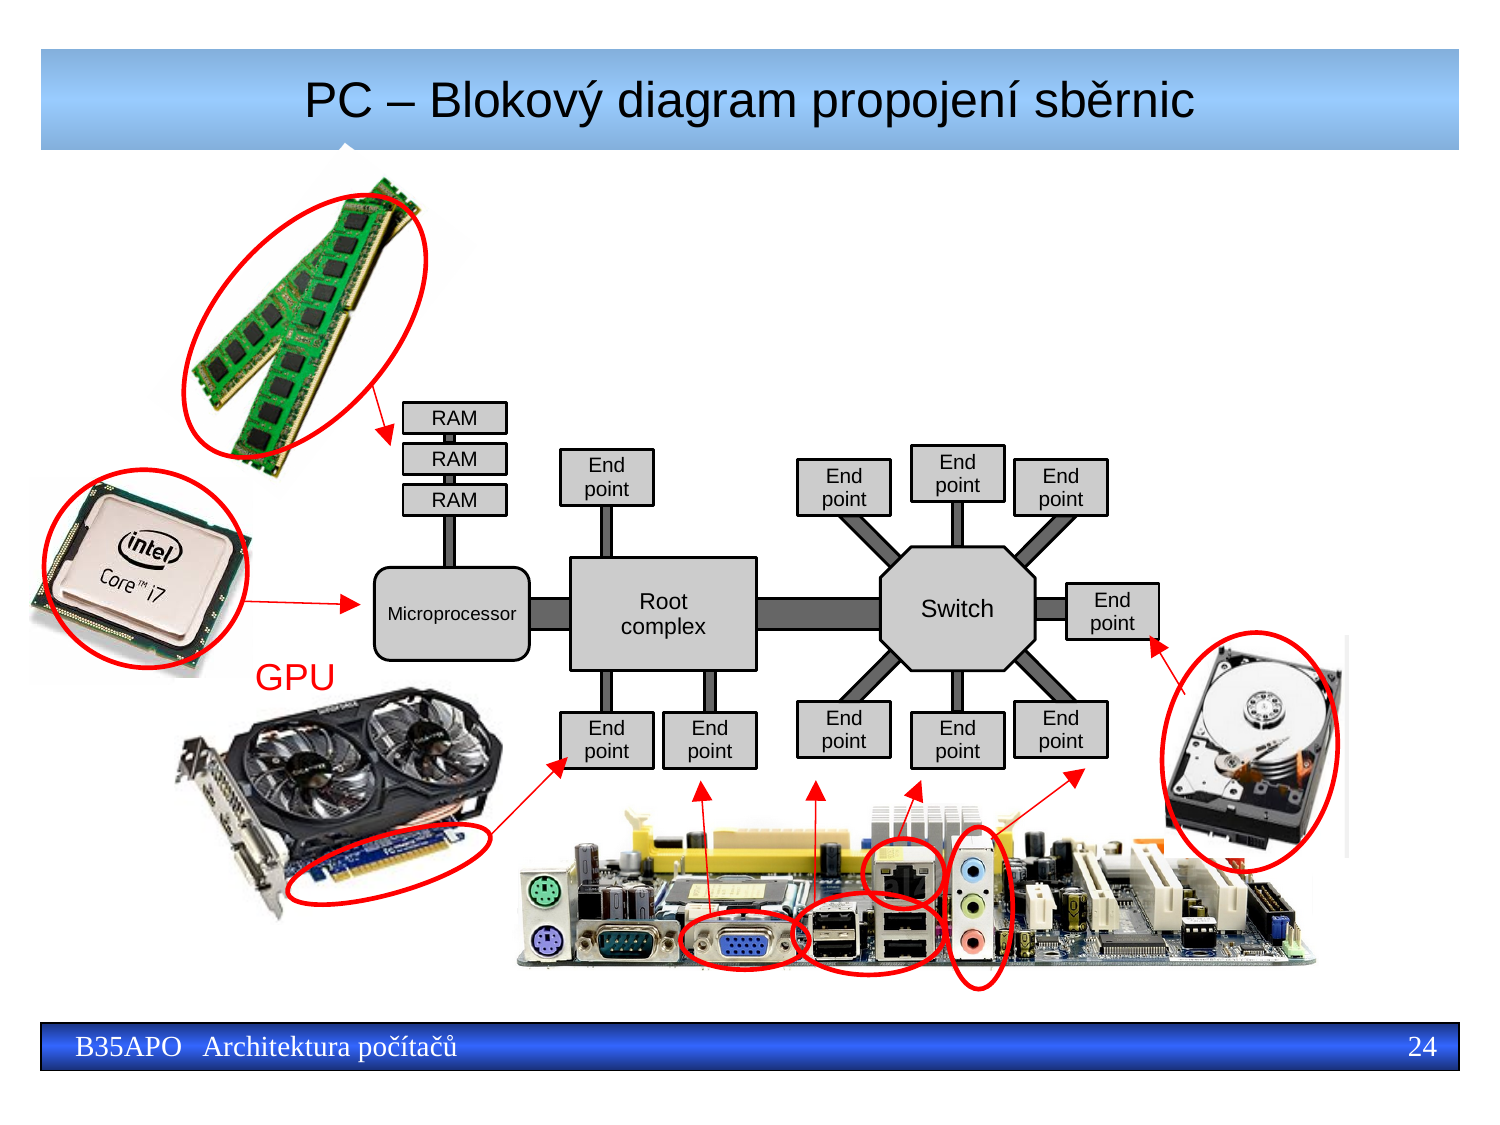

# PC – Blokový diagram propojení sběrnic
RAM
RAM
End
point
End
point
End
point
End
point
RAM
Switch
Root
complex
Microprocessor
End
point
End
point
End
point
End
point
End
point
End
point
GPU
B35APO Architektura počítačů
24